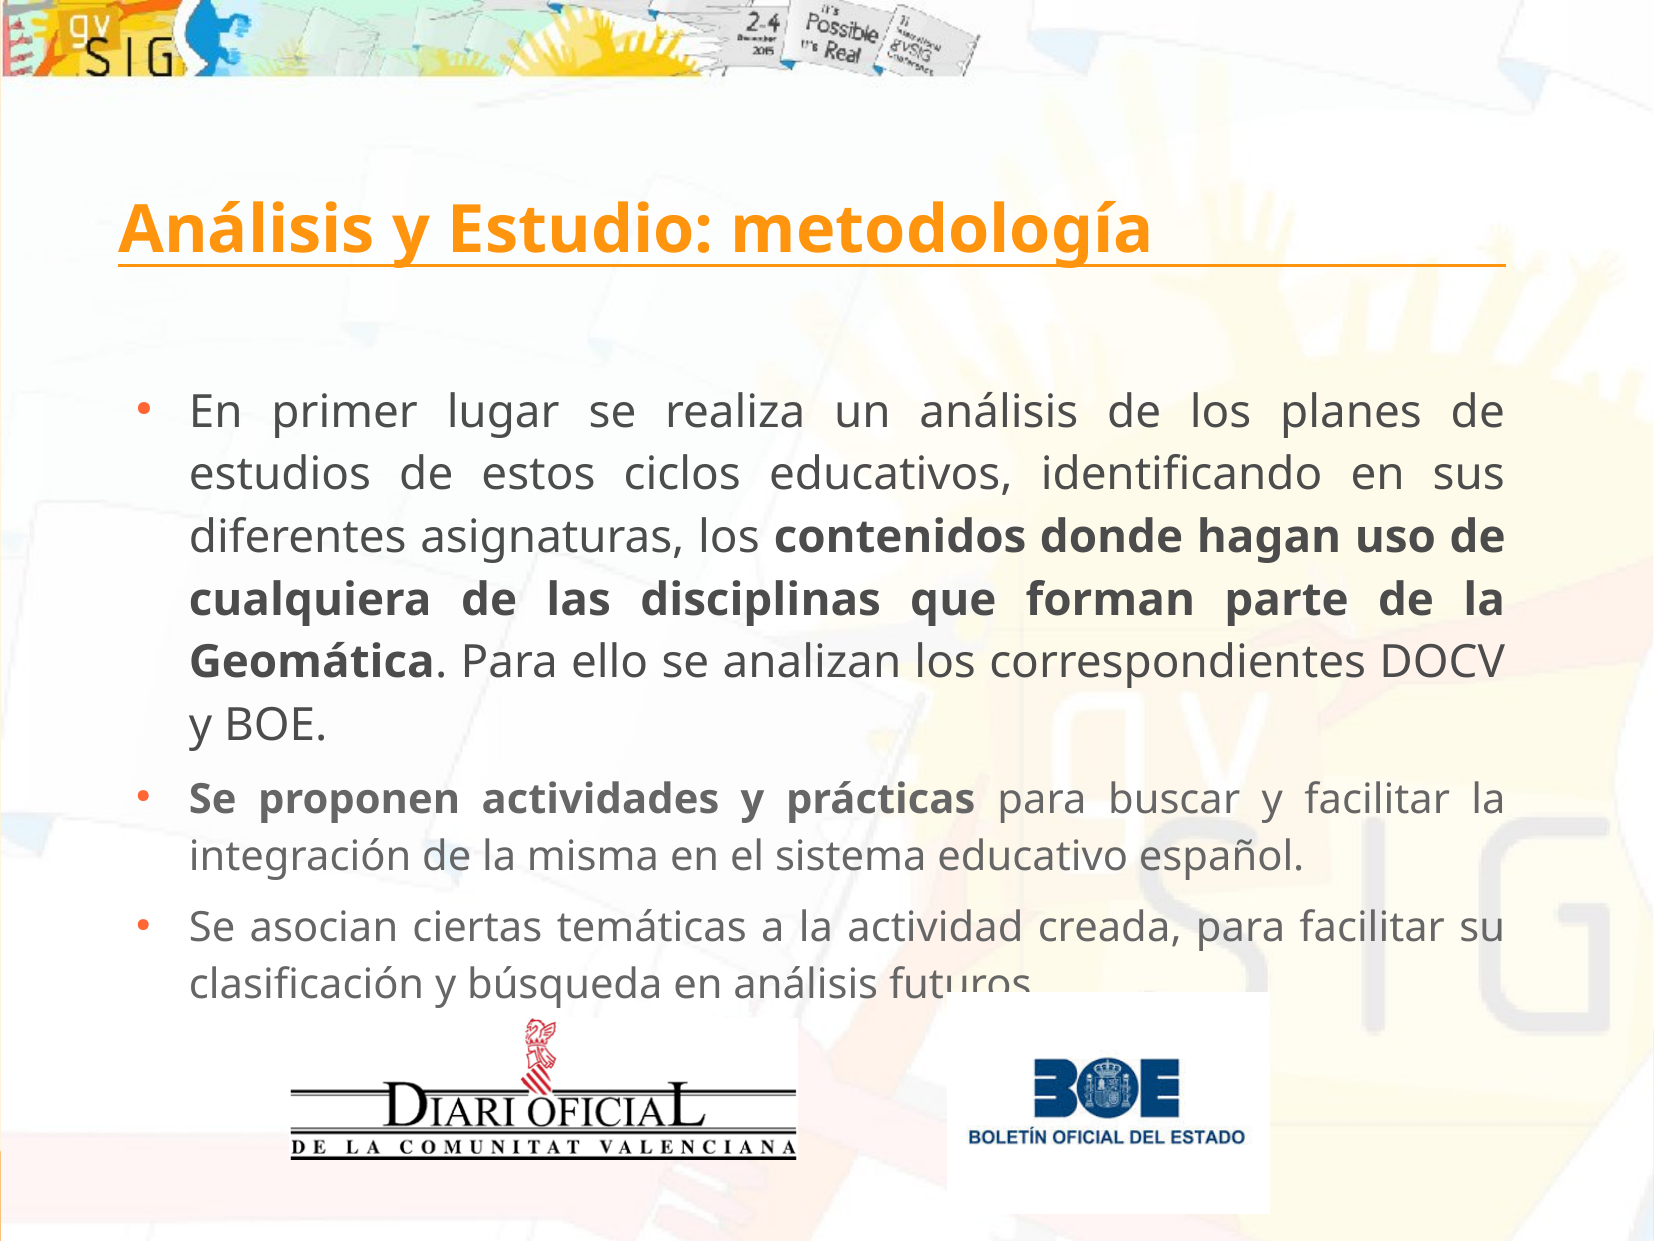

# Análisis y Estudio: metodología
En primer lugar se realiza un análisis de los planes de estudios de estos ciclos educativos, identificando en sus diferentes asignaturas, los contenidos donde hagan uso de cualquiera de las disciplinas que forman parte de la Geomática. Para ello se analizan los correspondientes DOCV y BOE.
Se proponen actividades y prácticas para buscar y facilitar la integración de la misma en el sistema educativo español.
Se asocian ciertas temáticas a la actividad creada, para facilitar su clasificación y búsqueda en análisis futuros.